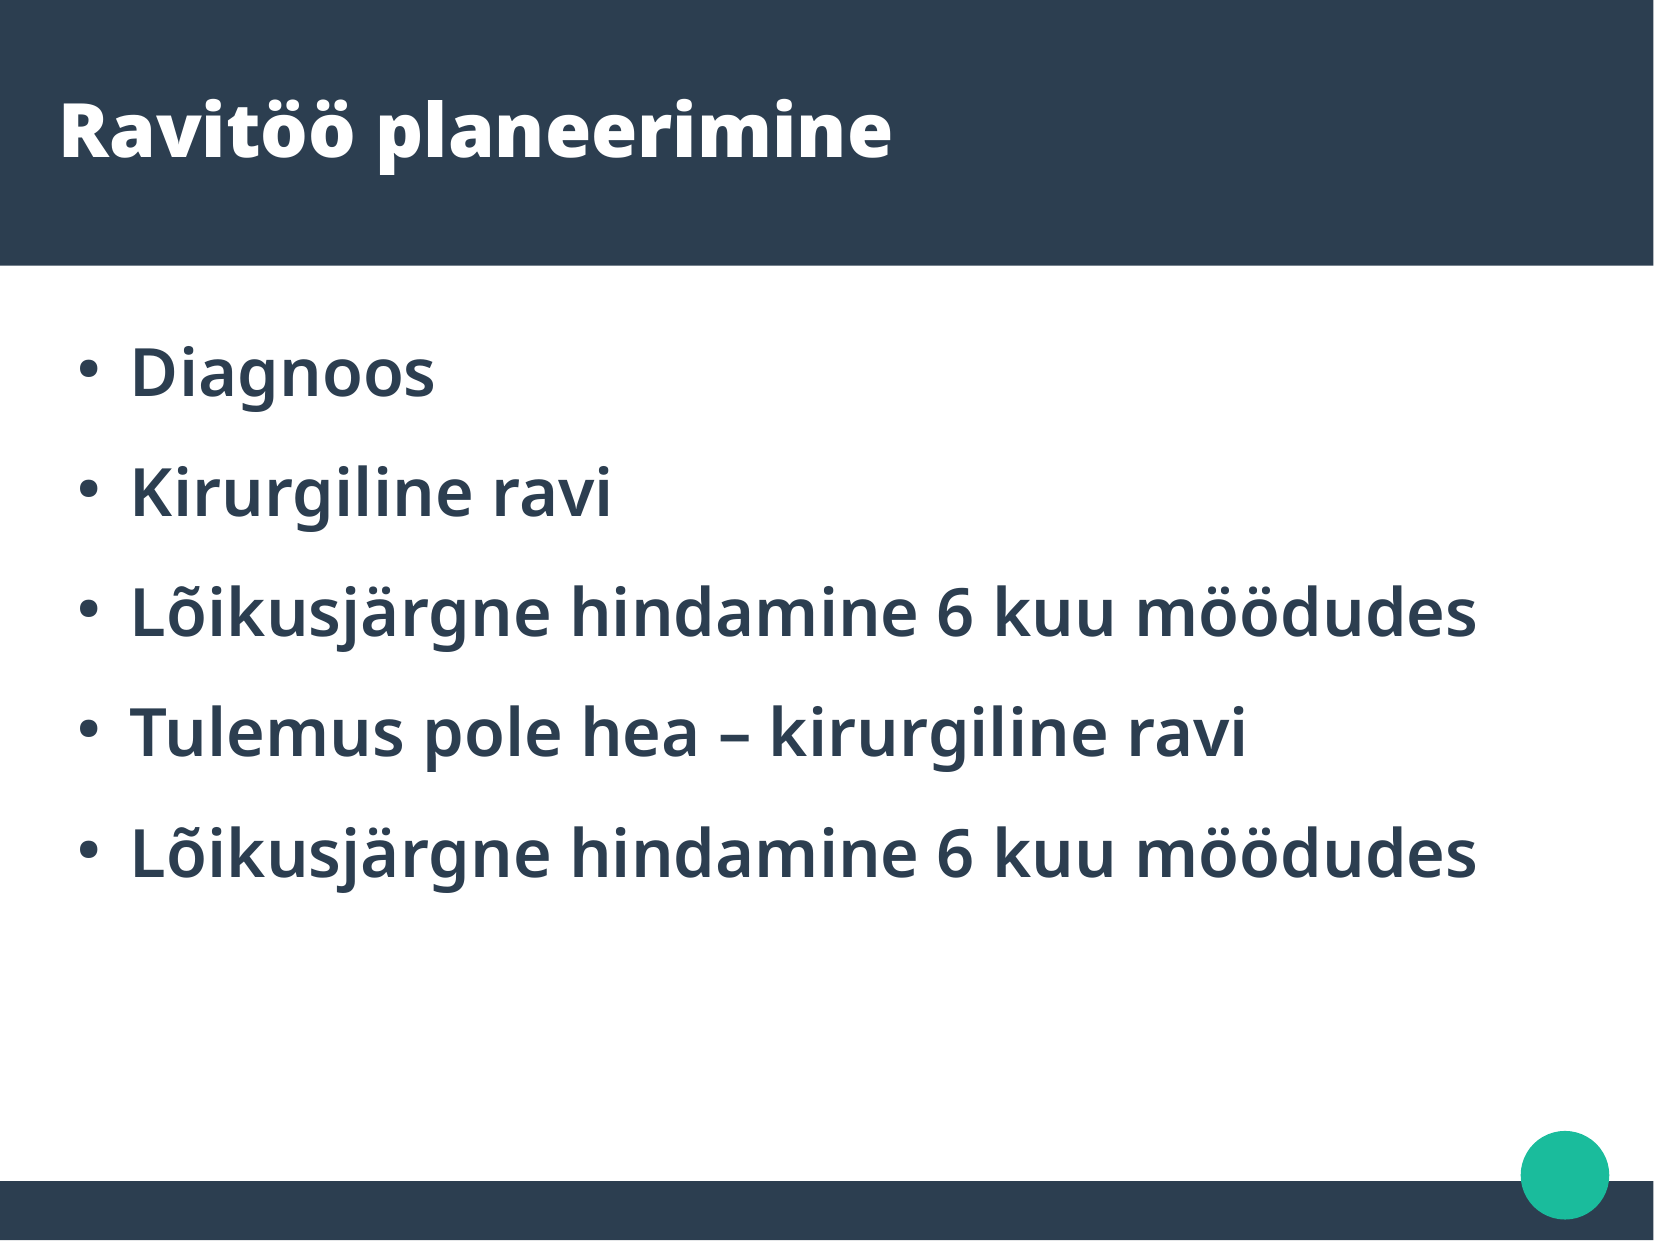

# Ravitöö planeerimine
Diagnoos
Kirurgiline ravi
Lõikusjärgne hindamine 6 kuu möödudes
Tulemus pole hea – kirurgiline ravi
Lõikusjärgne hindamine 6 kuu möödudes